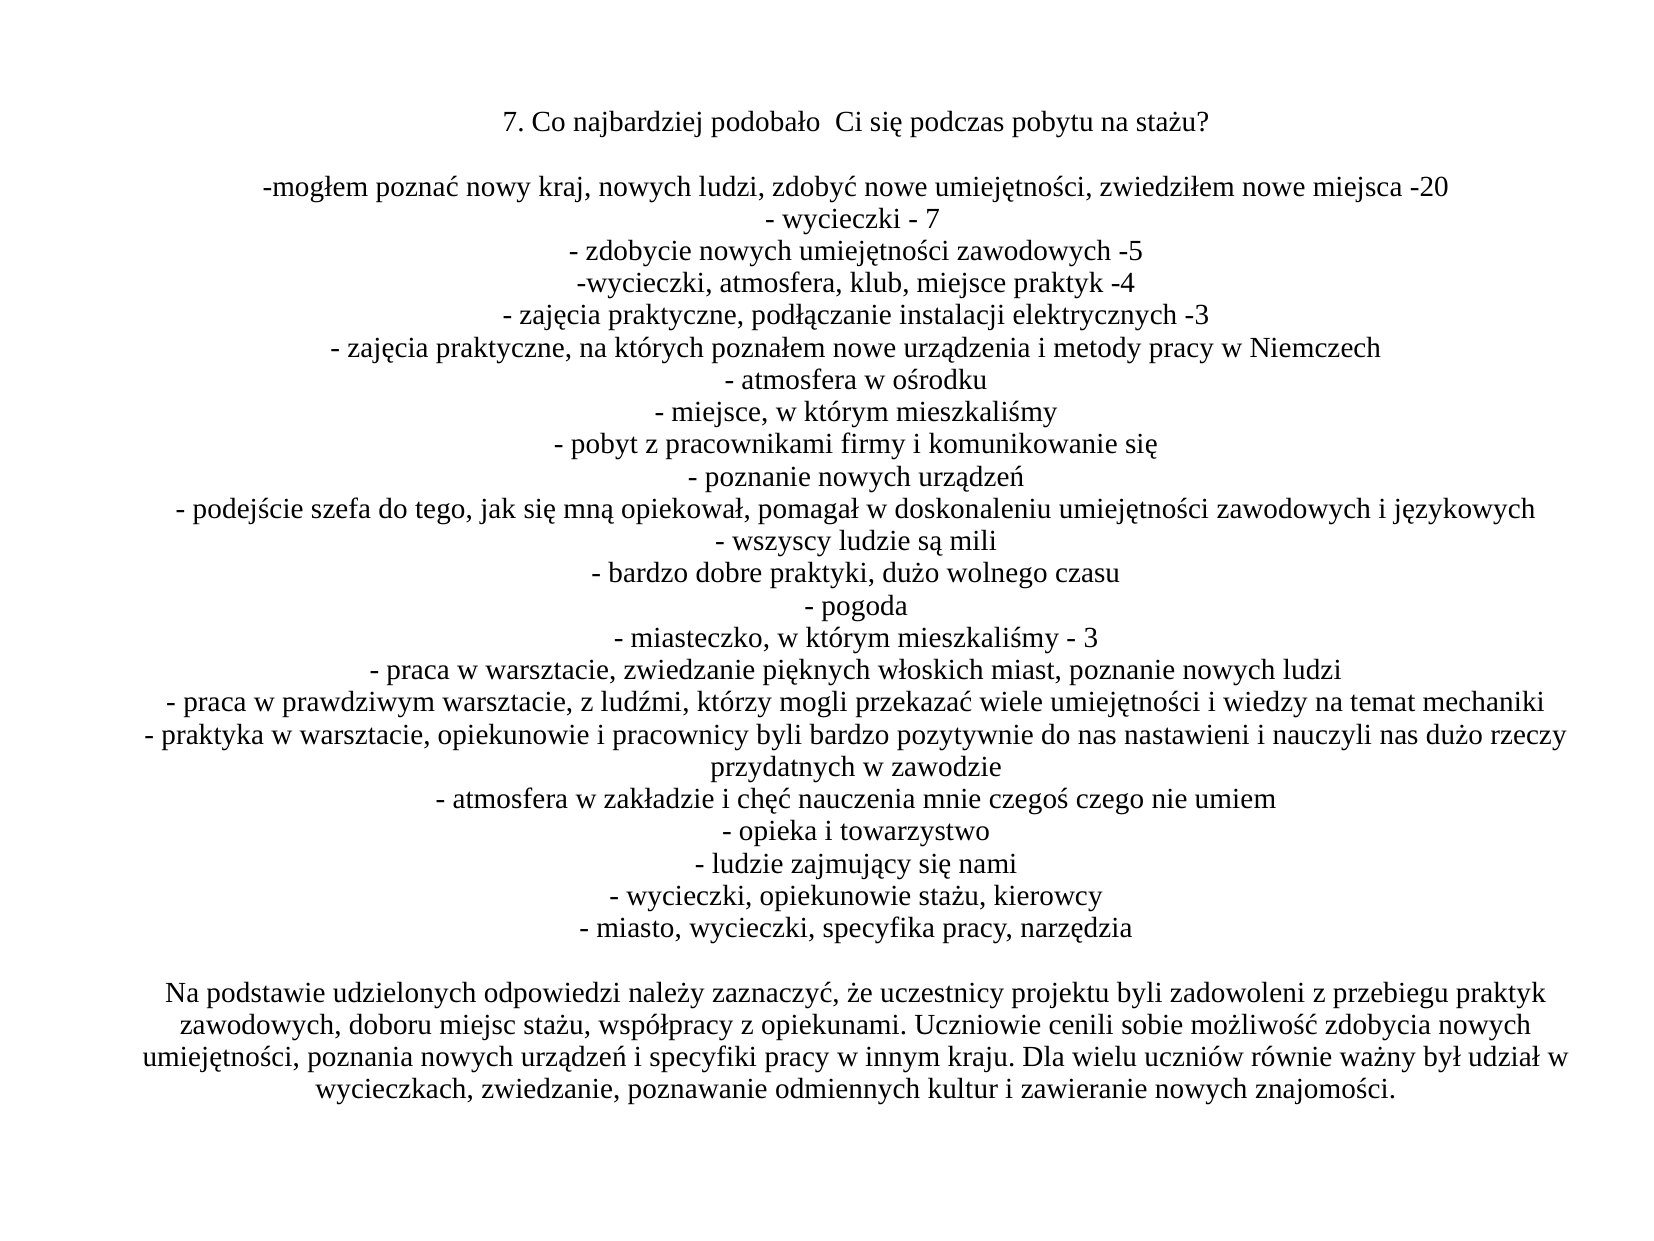

# 7. Co najbardziej podobało Ci się podczas pobytu na stażu? -mogłem poznać nowy kraj, nowych ludzi, zdobyć nowe umiejętności, zwiedziłem nowe miejsca -20 - wycieczki - 7 - zdobycie nowych umiejętności zawodowych -5 -wycieczki, atmosfera, klub, miejsce praktyk -4 - zajęcia praktyczne, podłączanie instalacji elektrycznych -3 - zajęcia praktyczne, na których poznałem nowe urządzenia i metody pracy w Niemczech - atmosfera w ośrodku - miejsce, w którym mieszkaliśmy - pobyt z pracownikami firmy i komunikowanie się - poznanie nowych urządzeń - podejście szefa do tego, jak się mną opiekował, pomagał w doskonaleniu umiejętności zawodowych i językowych - wszyscy ludzie są mili - bardzo dobre praktyki, dużo wolnego czasu - pogoda - miasteczko, w którym mieszkaliśmy - 3 - praca w warsztacie, zwiedzanie pięknych włoskich miast, poznanie nowych ludzi - praca w prawdziwym warsztacie, z ludźmi, którzy mogli przekazać wiele umiejętności i wiedzy na temat mechaniki - praktyka w warsztacie, opiekunowie i pracownicy byli bardzo pozytywnie do nas nastawieni i nauczyli nas dużo rzeczy przydatnych w zawodzie - atmosfera w zakładzie i chęć nauczenia mnie czegoś czego nie umiem - opieka i towarzystwo - ludzie zajmujący się nami - wycieczki, opiekunowie stażu, kierowcy - miasto, wycieczki, specyfika pracy, narzędzia Na podstawie udzielonych odpowiedzi należy zaznaczyć, że uczestnicy projektu byli zadowoleni z przebiegu praktyk zawodowych, doboru miejsc stażu, współpracy z opiekunami. Uczniowie cenili sobie możliwość zdobycia nowych umiejętności, poznania nowych urządzeń i specyfiki pracy w innym kraju. Dla wielu uczniów równie ważny był udział w wycieczkach, zwiedzanie, poznawanie odmiennych kultur i zawieranie nowych znajomości.